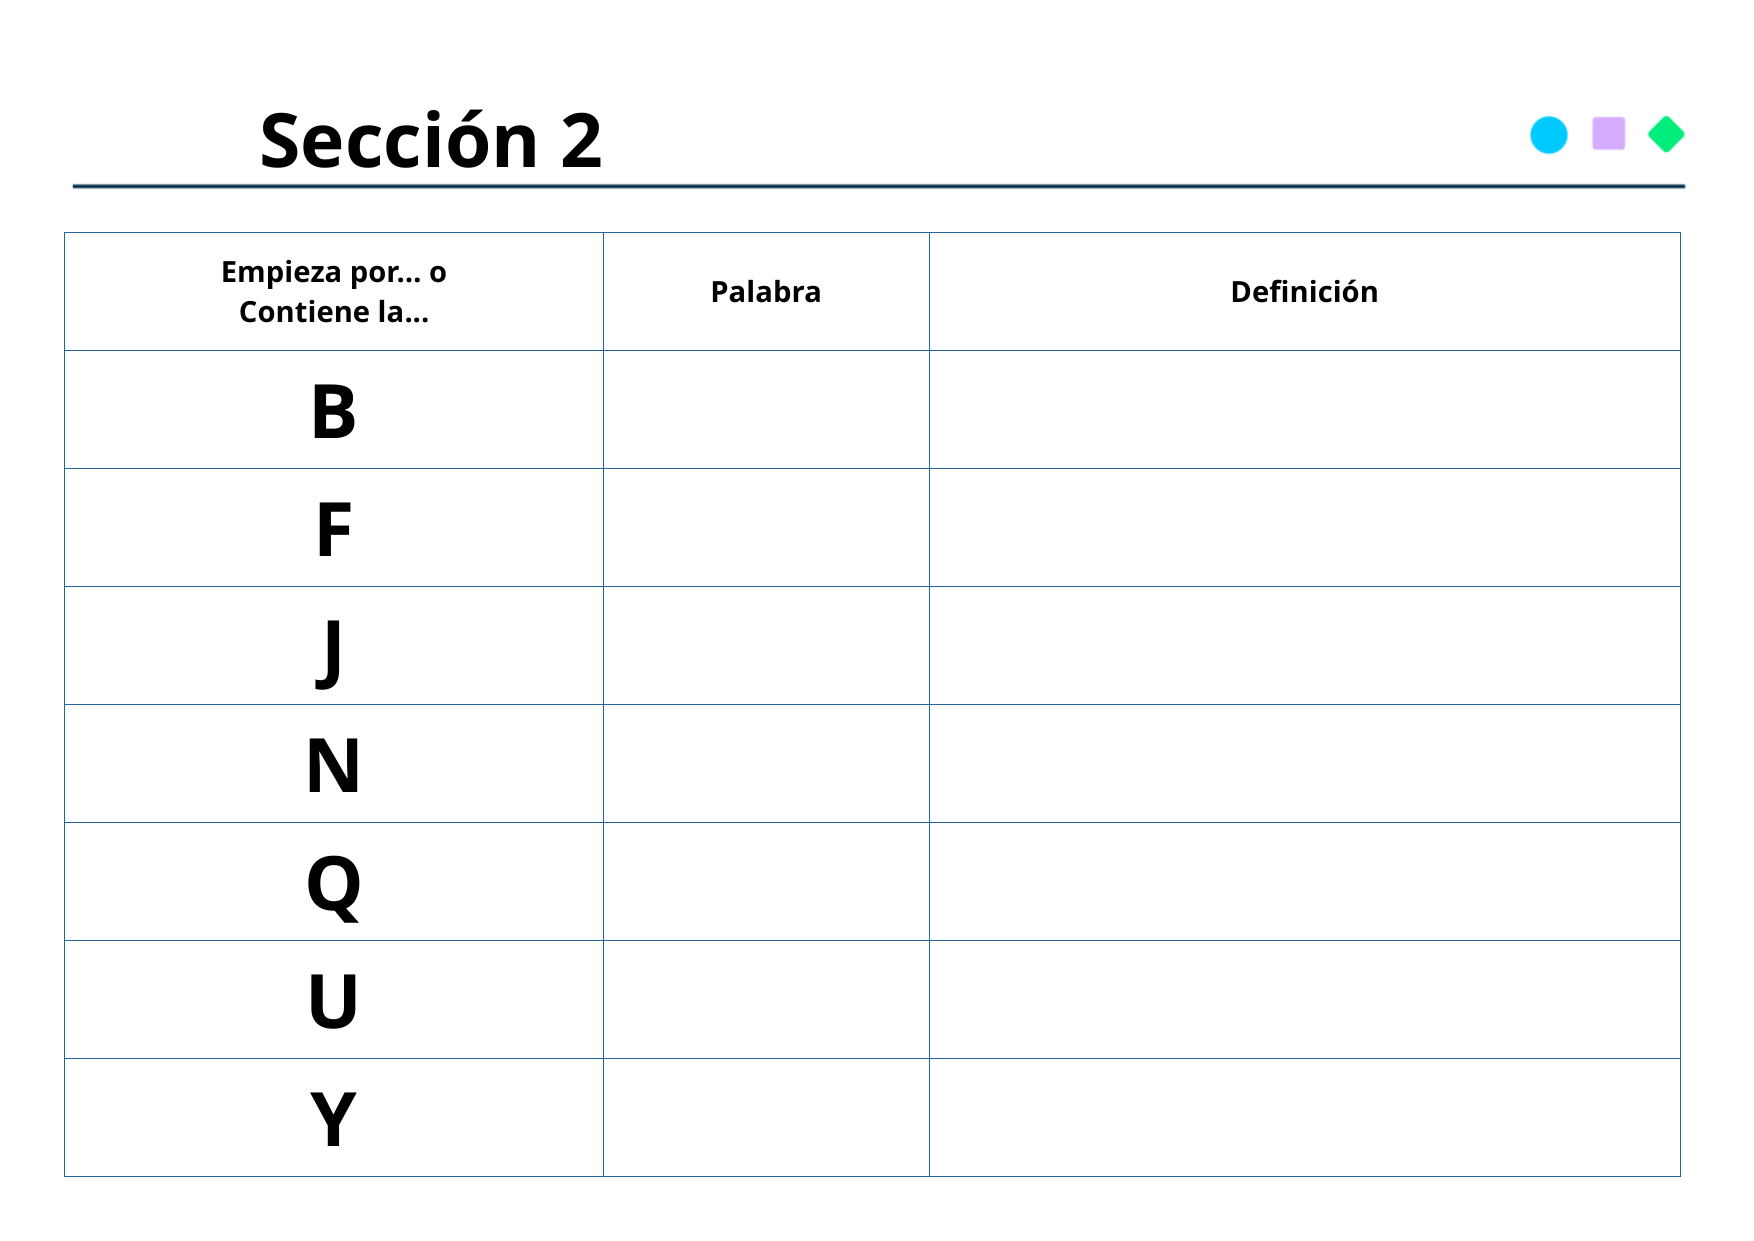

# Sección 2
| Empieza por… o Contiene la... | Palabra | Definición |
| --- | --- | --- |
| B | | |
| F | | |
| J | | |
| N | | |
| Q | | |
| U | | |
| Y | | |